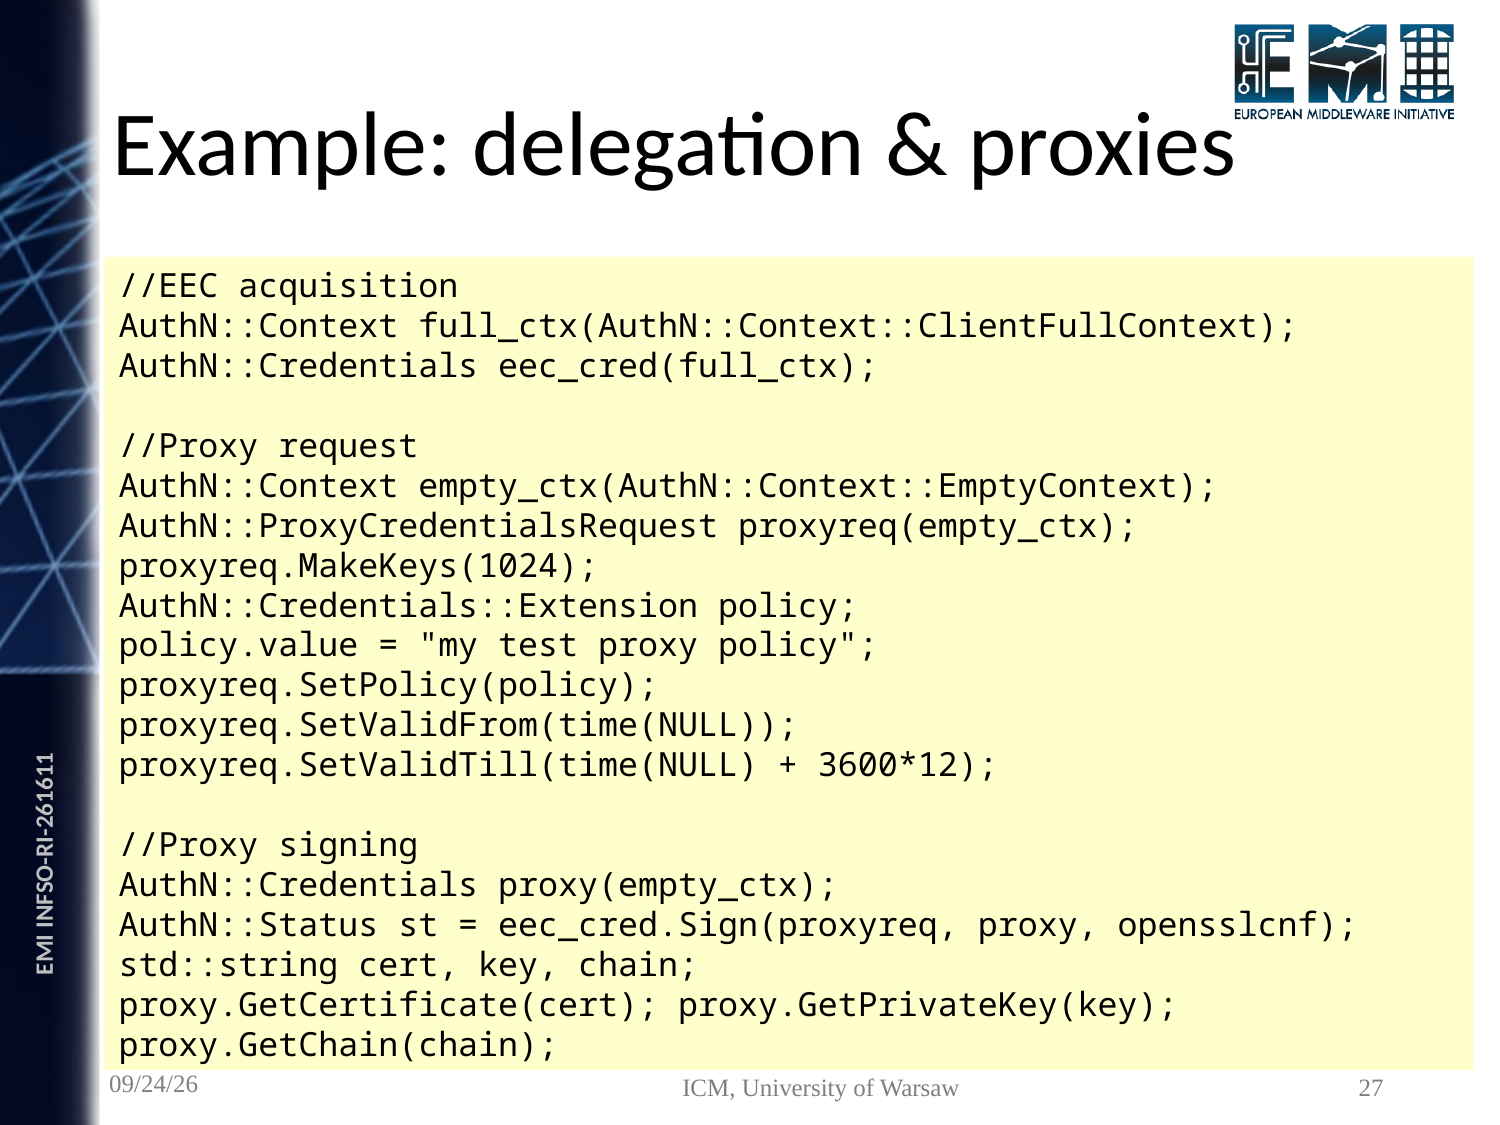

# Example: delegation & proxies
//EEC acquisition
AuthN::Context full_ctx(AuthN::Context::ClientFullContext);
AuthN::Credentials eec_cred(full_ctx);
//Proxy request
AuthN::Context empty_ctx(AuthN::Context::EmptyContext);
AuthN::ProxyCredentialsRequest proxyreq(empty_ctx);
proxyreq.MakeKeys(1024);
AuthN::Credentials::Extension policy;
policy.value = "my test proxy policy";
proxyreq.SetPolicy(policy);
proxyreq.SetValidFrom(time(NULL));
proxyreq.SetValidTill(time(NULL) + 3600*12);
//Proxy signing
AuthN::Credentials proxy(empty_ctx);
AuthN::Status st = eec_cred.Sign(proxyreq, proxy, opensslcnf);
std::string cert, key, chain;
proxy.GetCertificate(cert); proxy.GetPrivateKey(key); proxy.GetChain(chain);
27